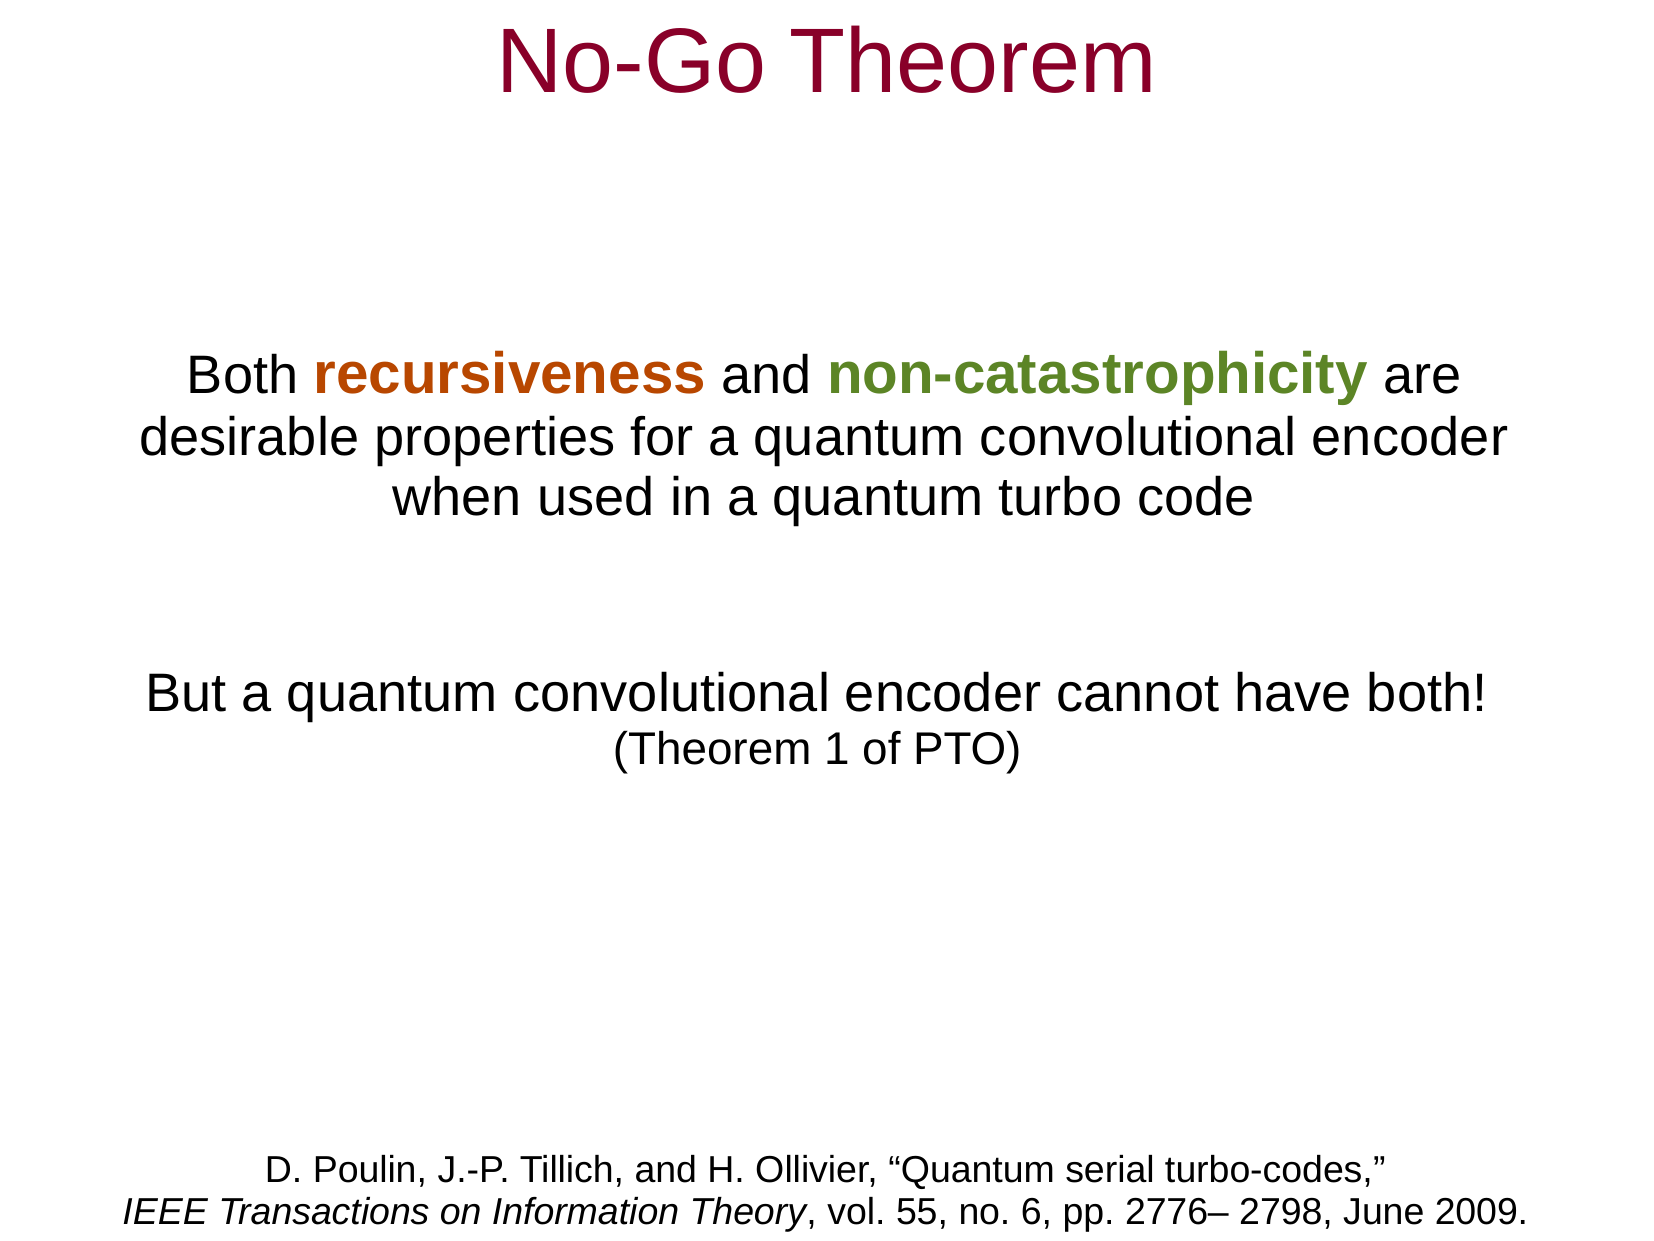

# No-Go Theorem
Both recursiveness and non-catastrophicity are
desirable properties for a quantum convolutional encoder
when used in a quantum turbo code
But a quantum convolutional encoder cannot have both!
(Theorem 1 of PTO)
D. Poulin, J.-P. Tillich, and H. Ollivier, “Quantum serial turbo-codes,”
IEEE Transactions on Information Theory, vol. 55, no. 6, pp. 2776– 2798, June 2009.